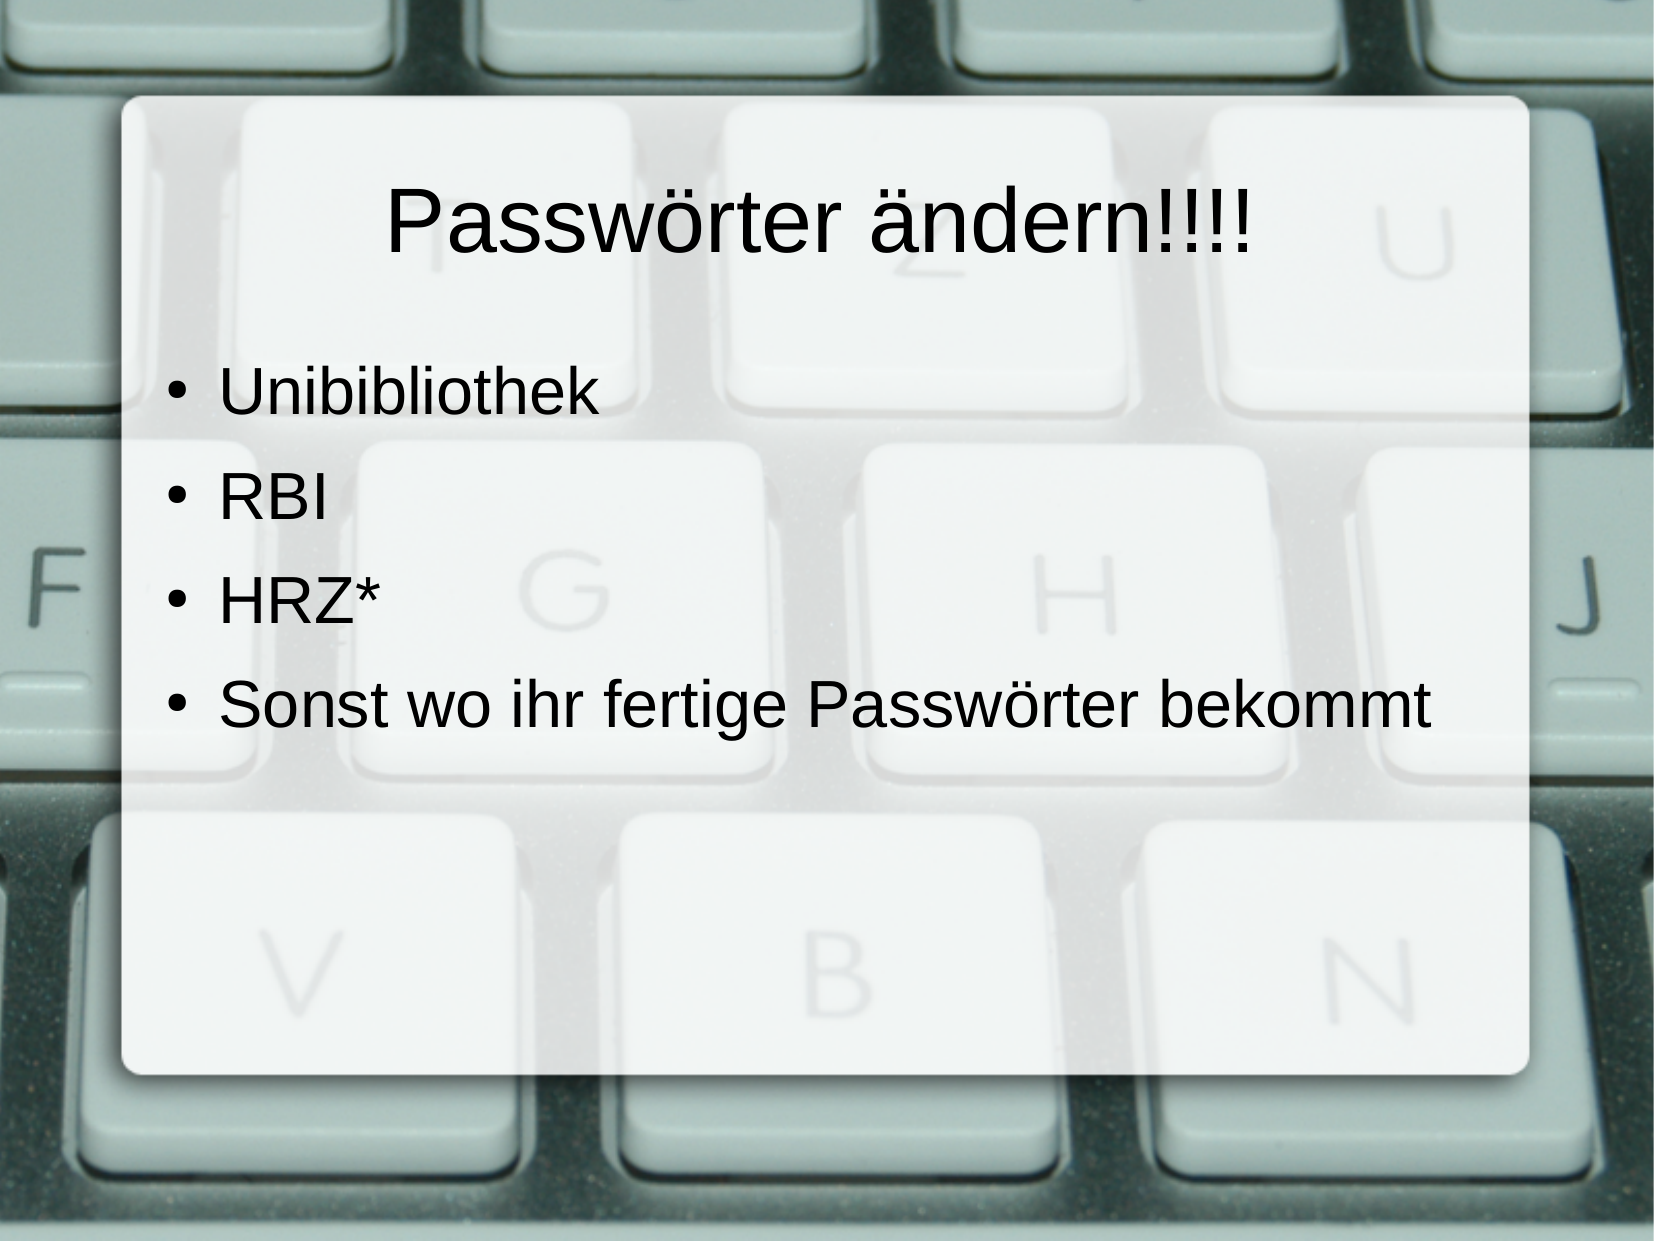

# Passwörter ändern!!!!
Unibibliothek
RBI
HRZ*
Sonst wo ihr fertige Passwörter bekommt